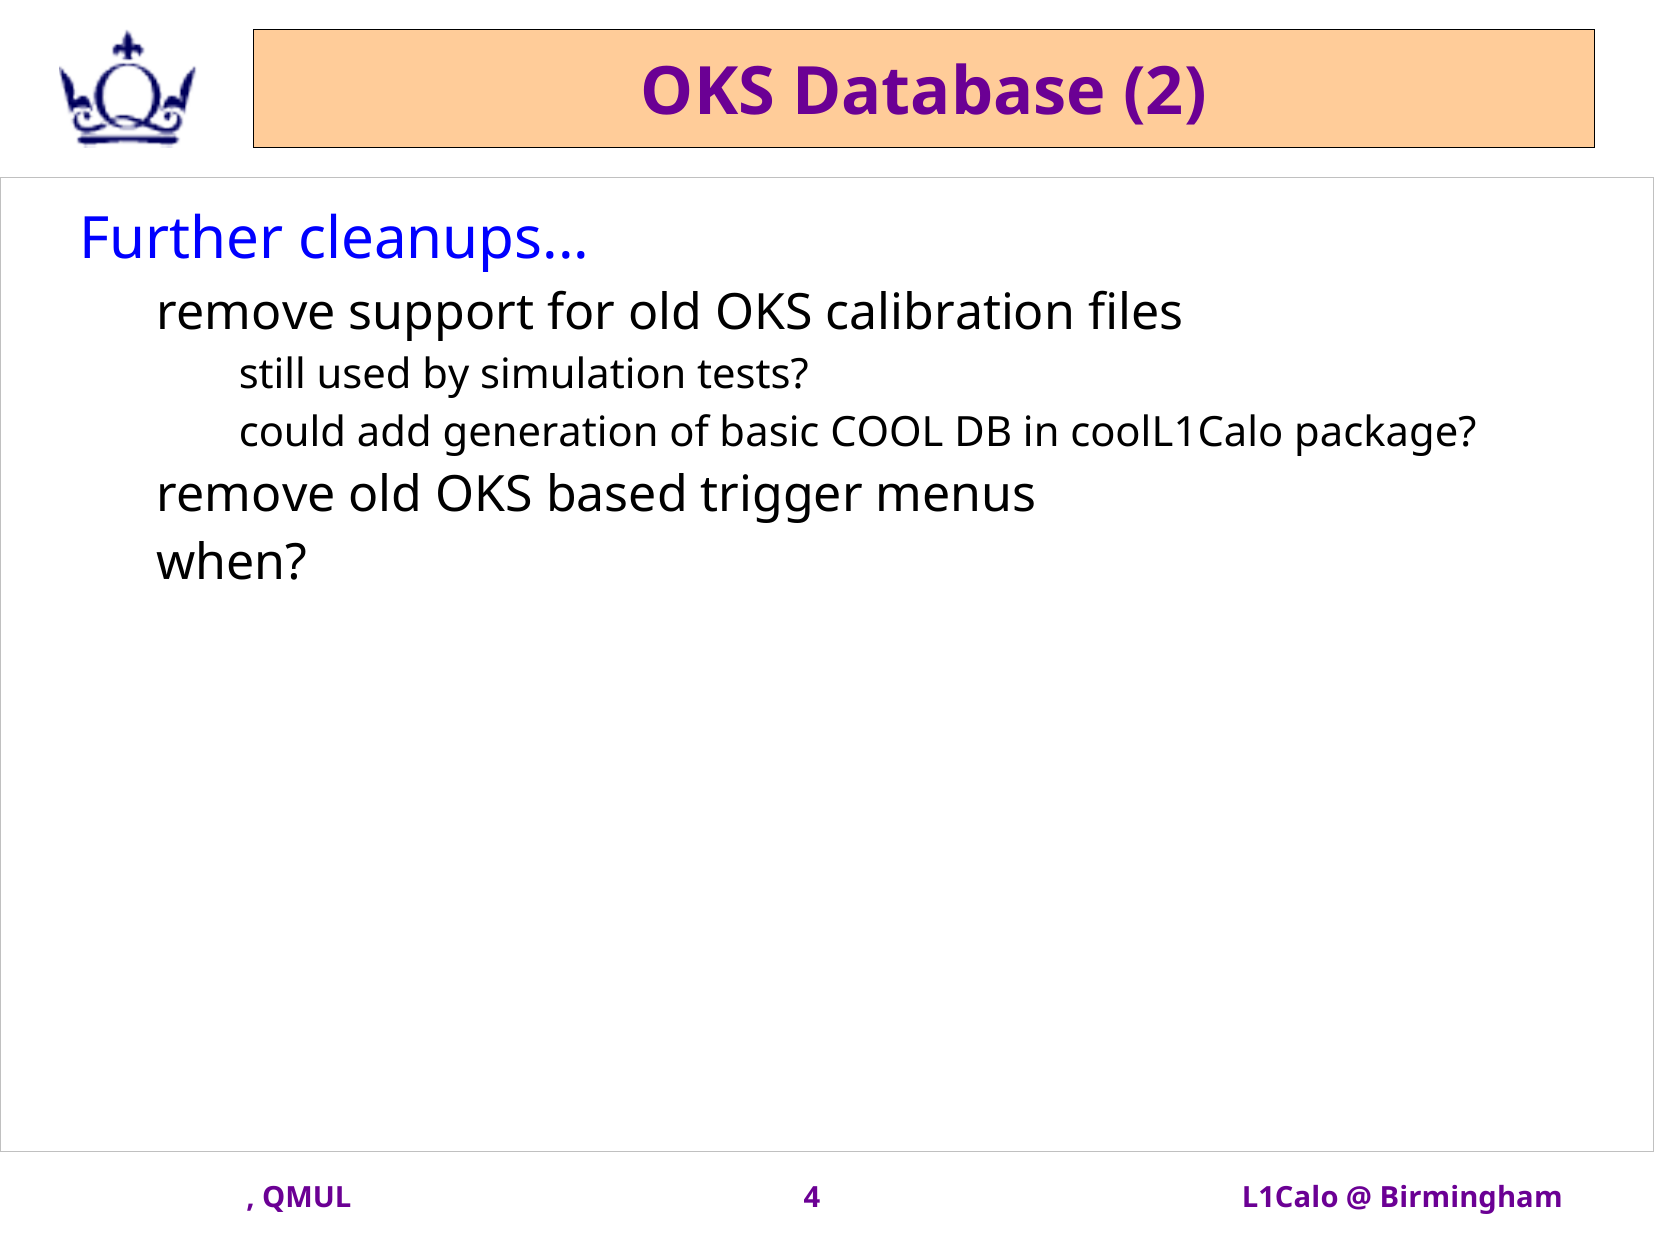

# OKS Database (2)
Further cleanups...
remove support for old OKS calibration files
still used by simulation tests?
could add generation of basic COOL DB in coolL1Calo package?
remove old OKS based trigger menus
when?